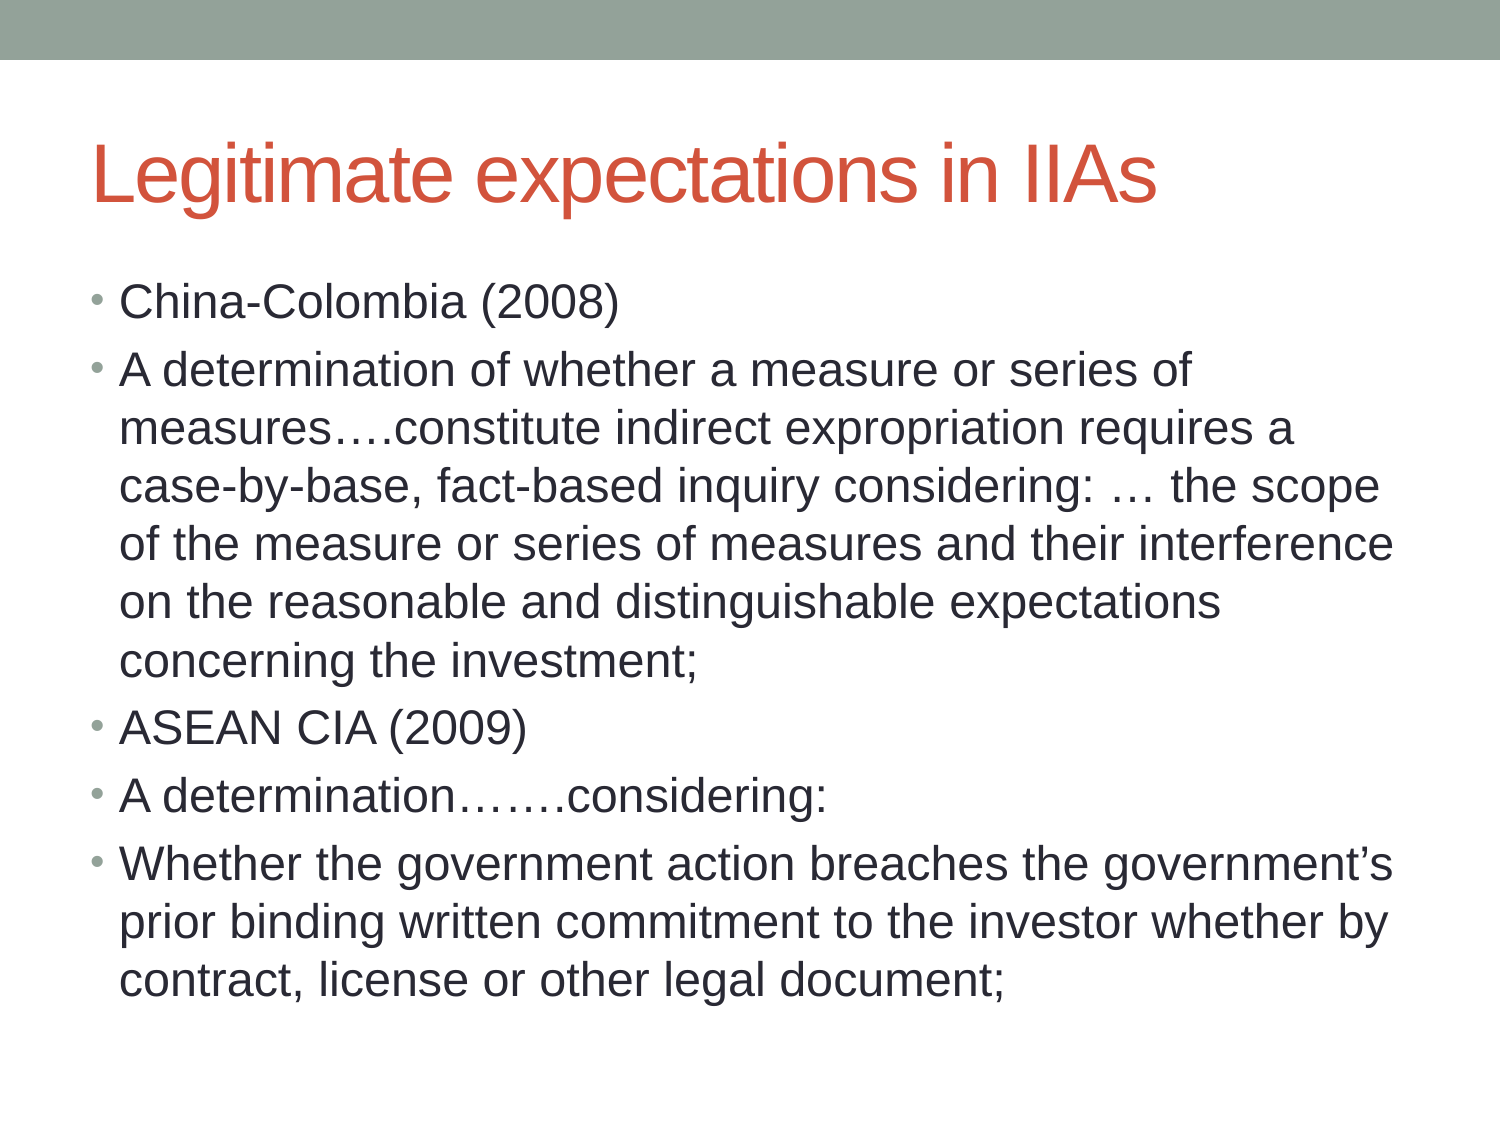

# Legitimate expectations in IIAs
China-Colombia (2008)
A determination of whether a measure or series of measures….constitute indirect expropriation requires a case-by-base, fact-based inquiry considering: … the scope of the measure or series of measures and their interference on the reasonable and distinguishable expectations concerning the investment;
ASEAN CIA (2009)
A determination…….considering:
Whether the government action breaches the government’s prior binding written commitment to the investor whether by contract, license or other legal document;